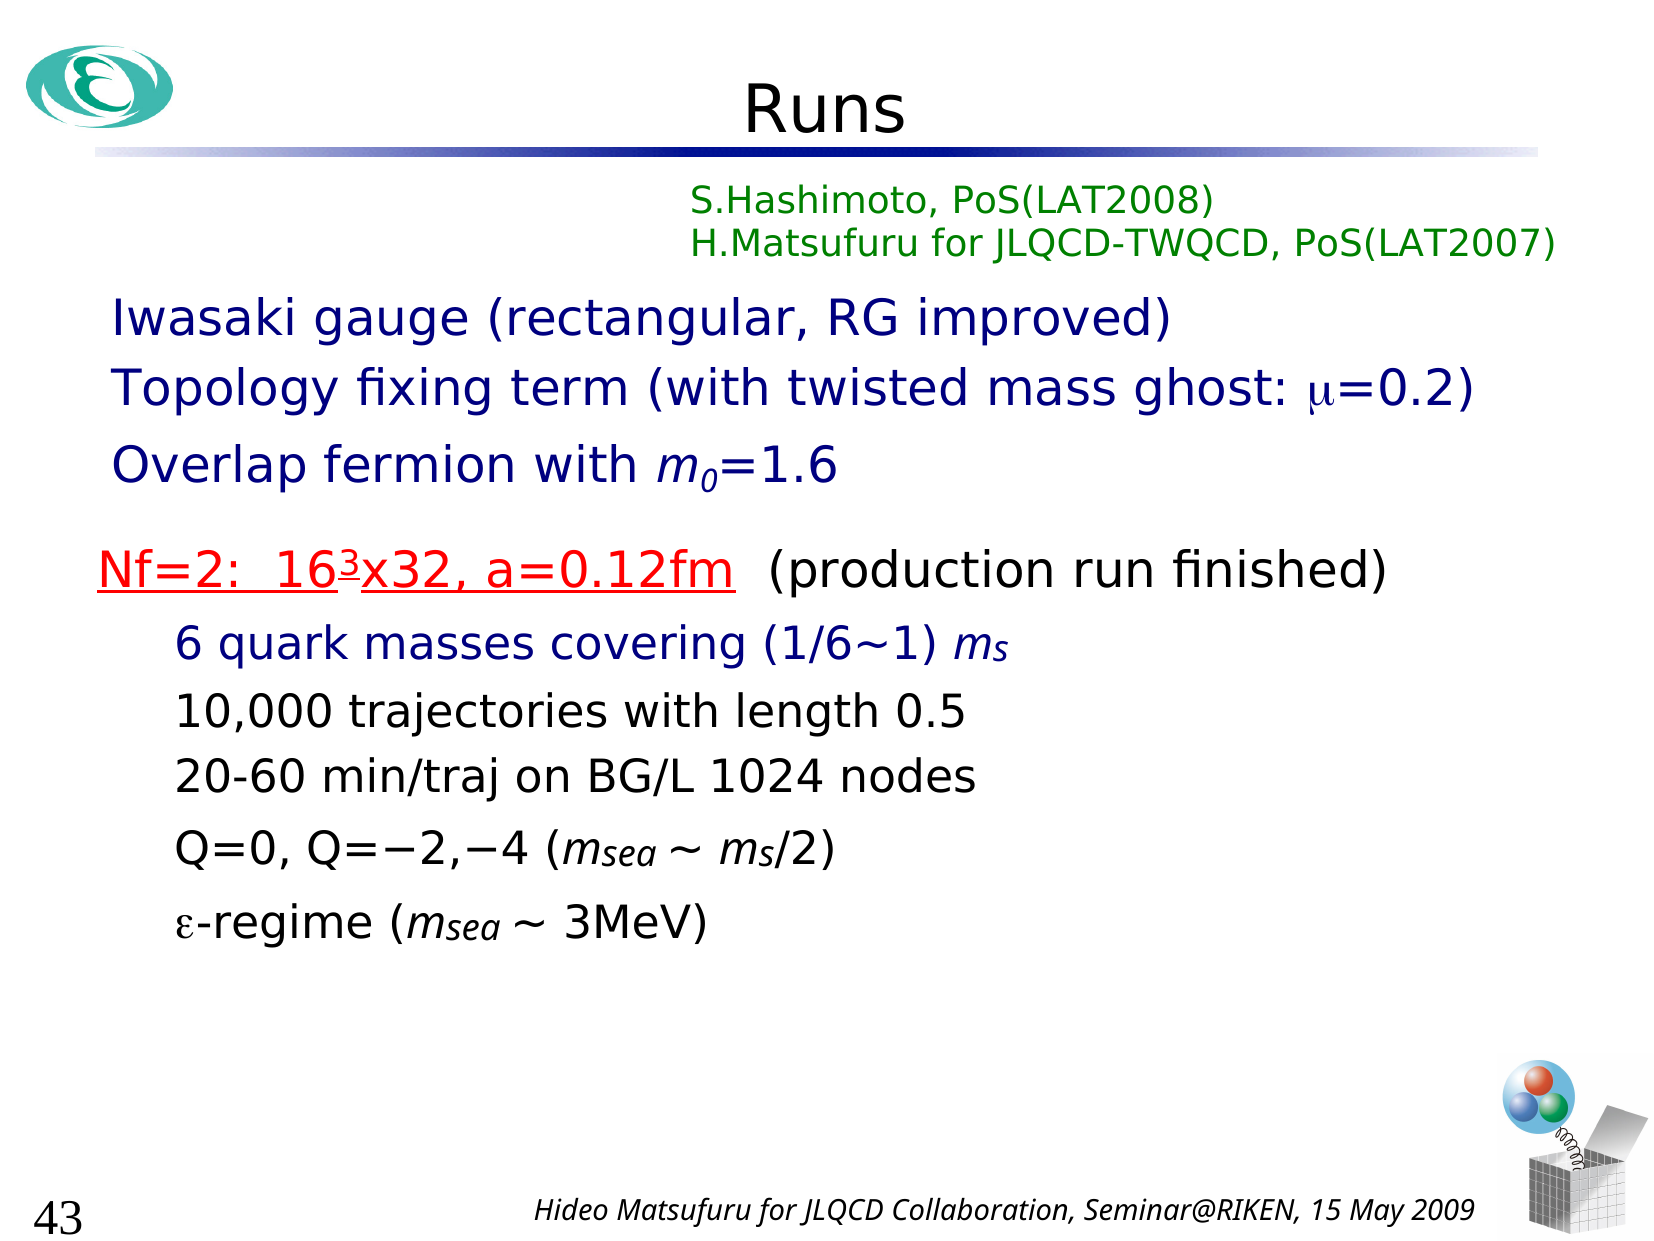

# Runs
S.Hashimoto, PoS(LAT2008)
H.Matsufuru for JLQCD-TWQCD, PoS(LAT2007)
Iwasaki gauge (rectangular, RG improved)
Topology fixing term (with twisted mass ghost: =0.2)
Overlap fermion with m0=1.6
Nf=2: 163x32, a=0.12fm (production run finished)
6 quark masses covering (1/6~1) ms
10,000 trajectories with length 0.5
20-60 min/traj on BG/L 1024 nodes
Q=0, Q=−2,−4 (msea ~ ms/2)
e-regime (msea ~ 3MeV)